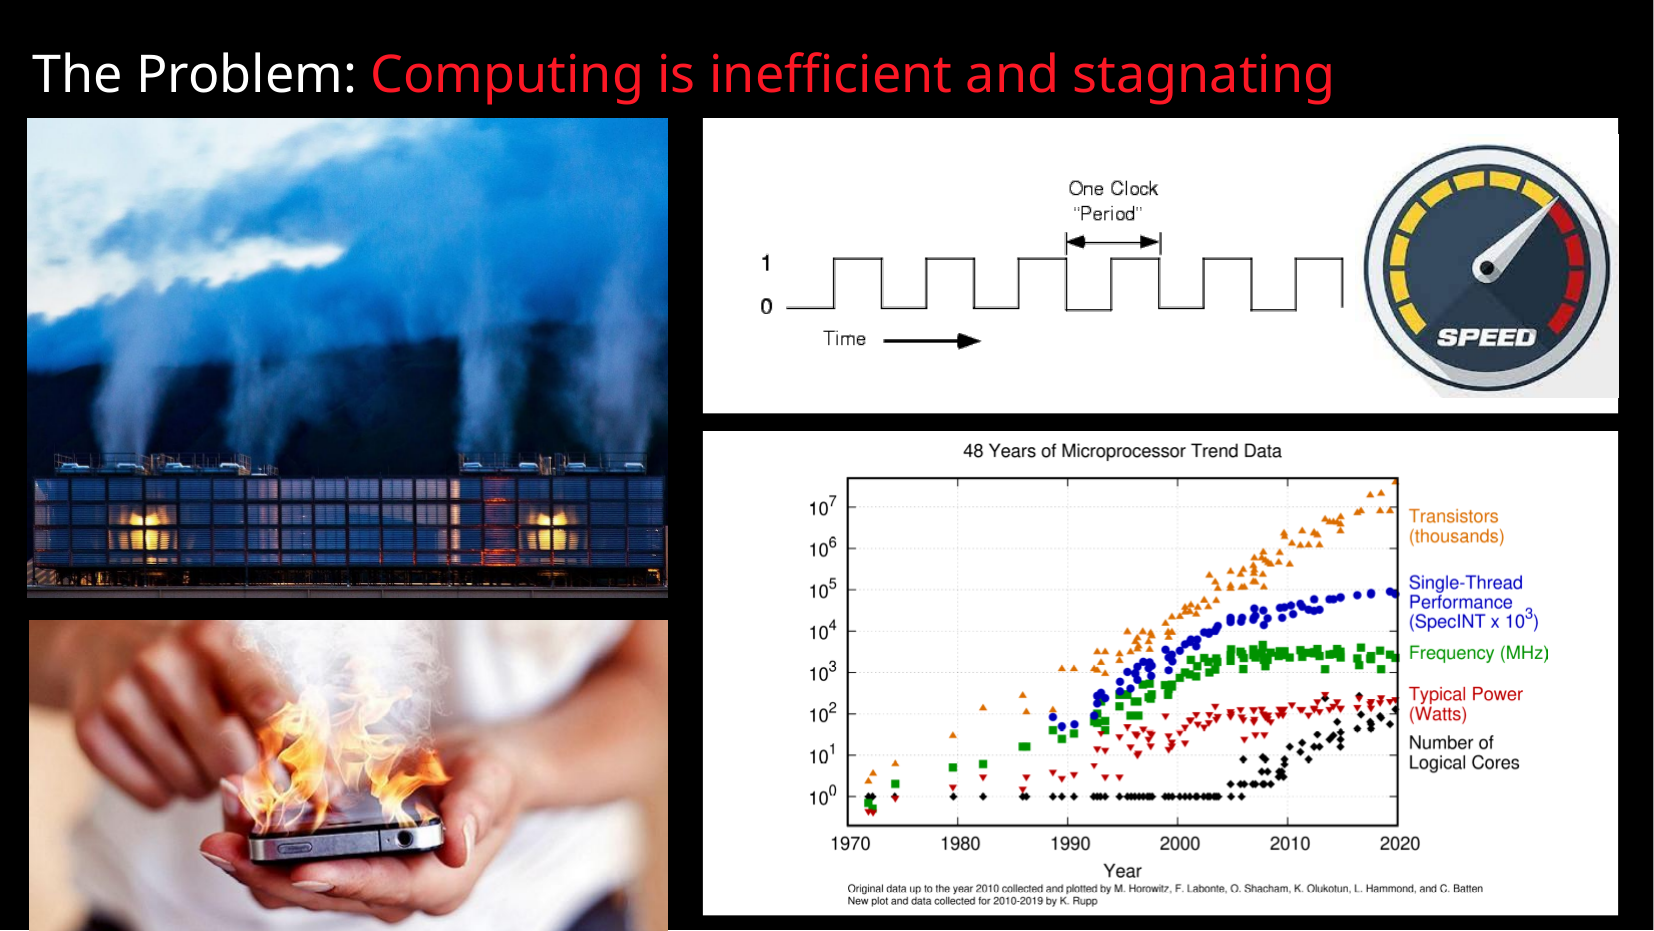

The Problem: Computing is inefficient and stagnating